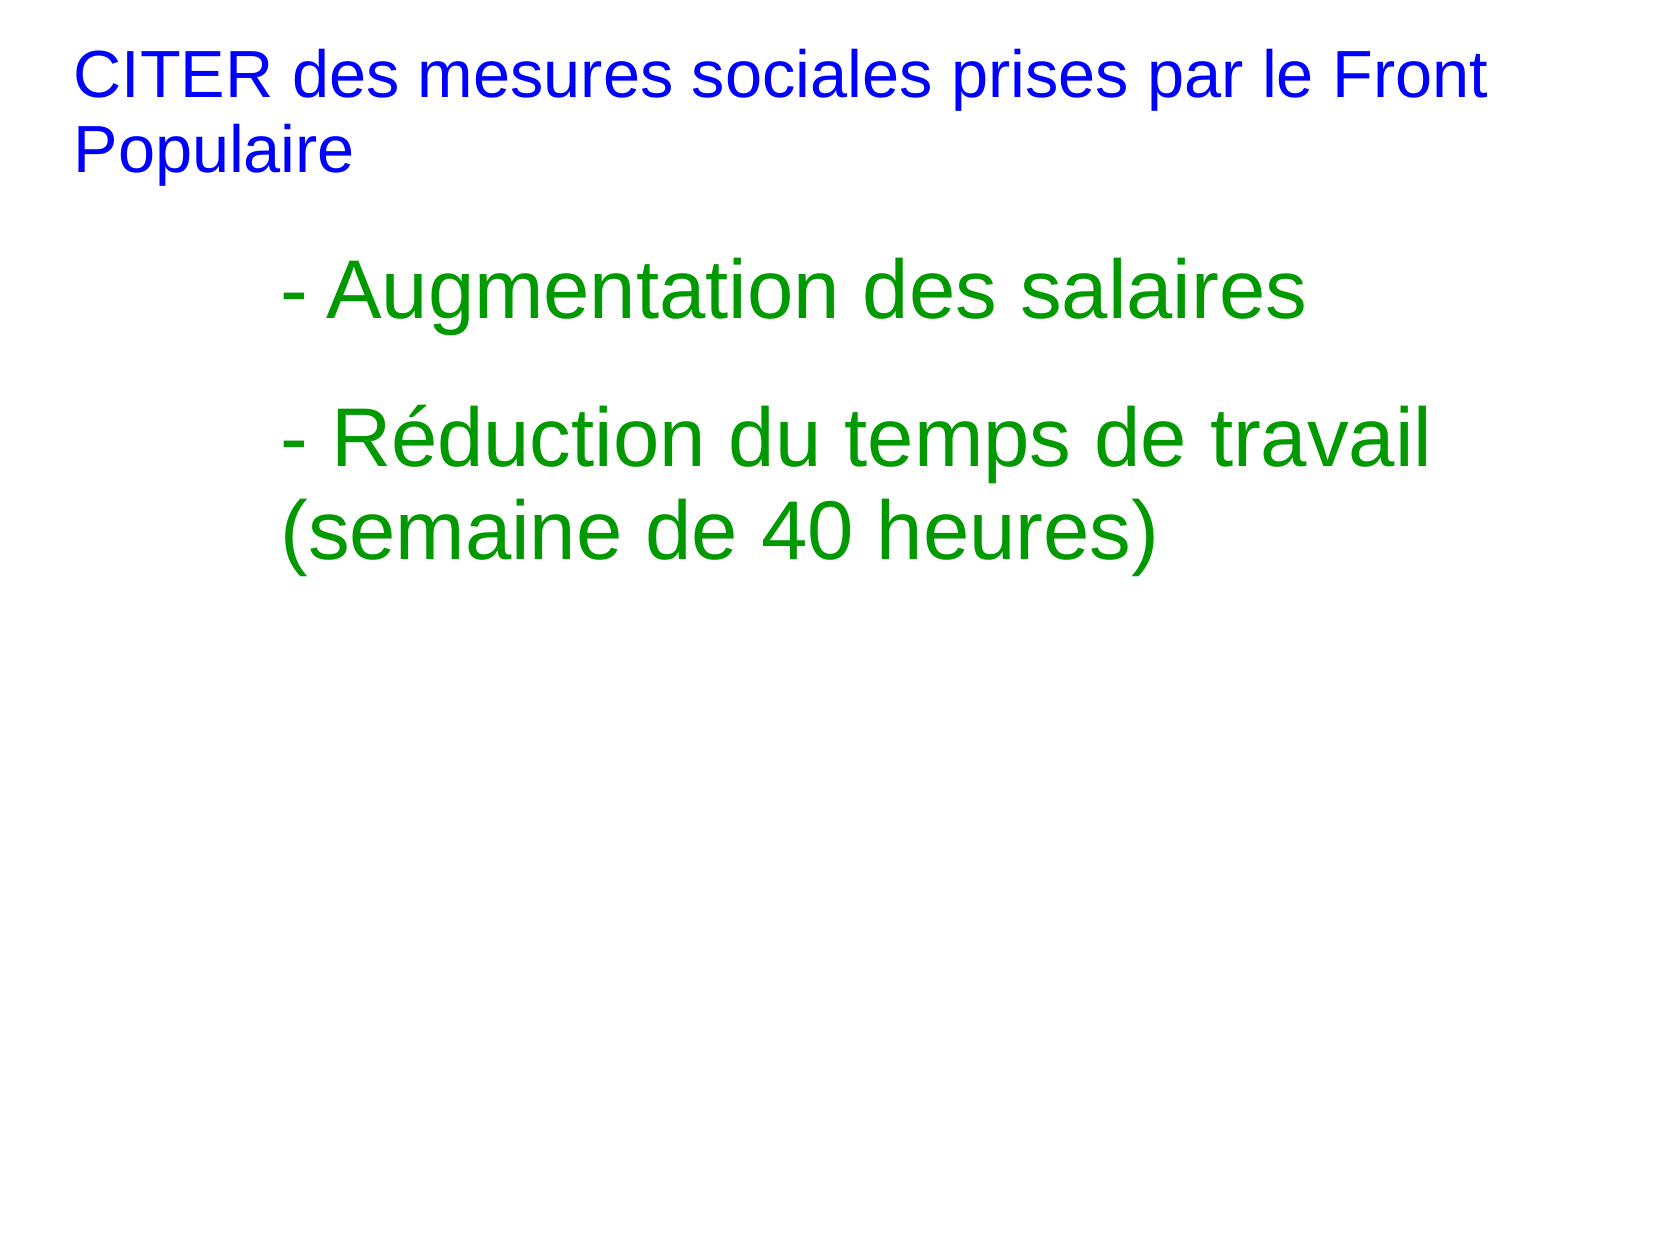

CITER des mesures sociales prises par le Front Populaire
- Augmentation des salaires
- Réduction du temps de travail (semaine de 40 heures)